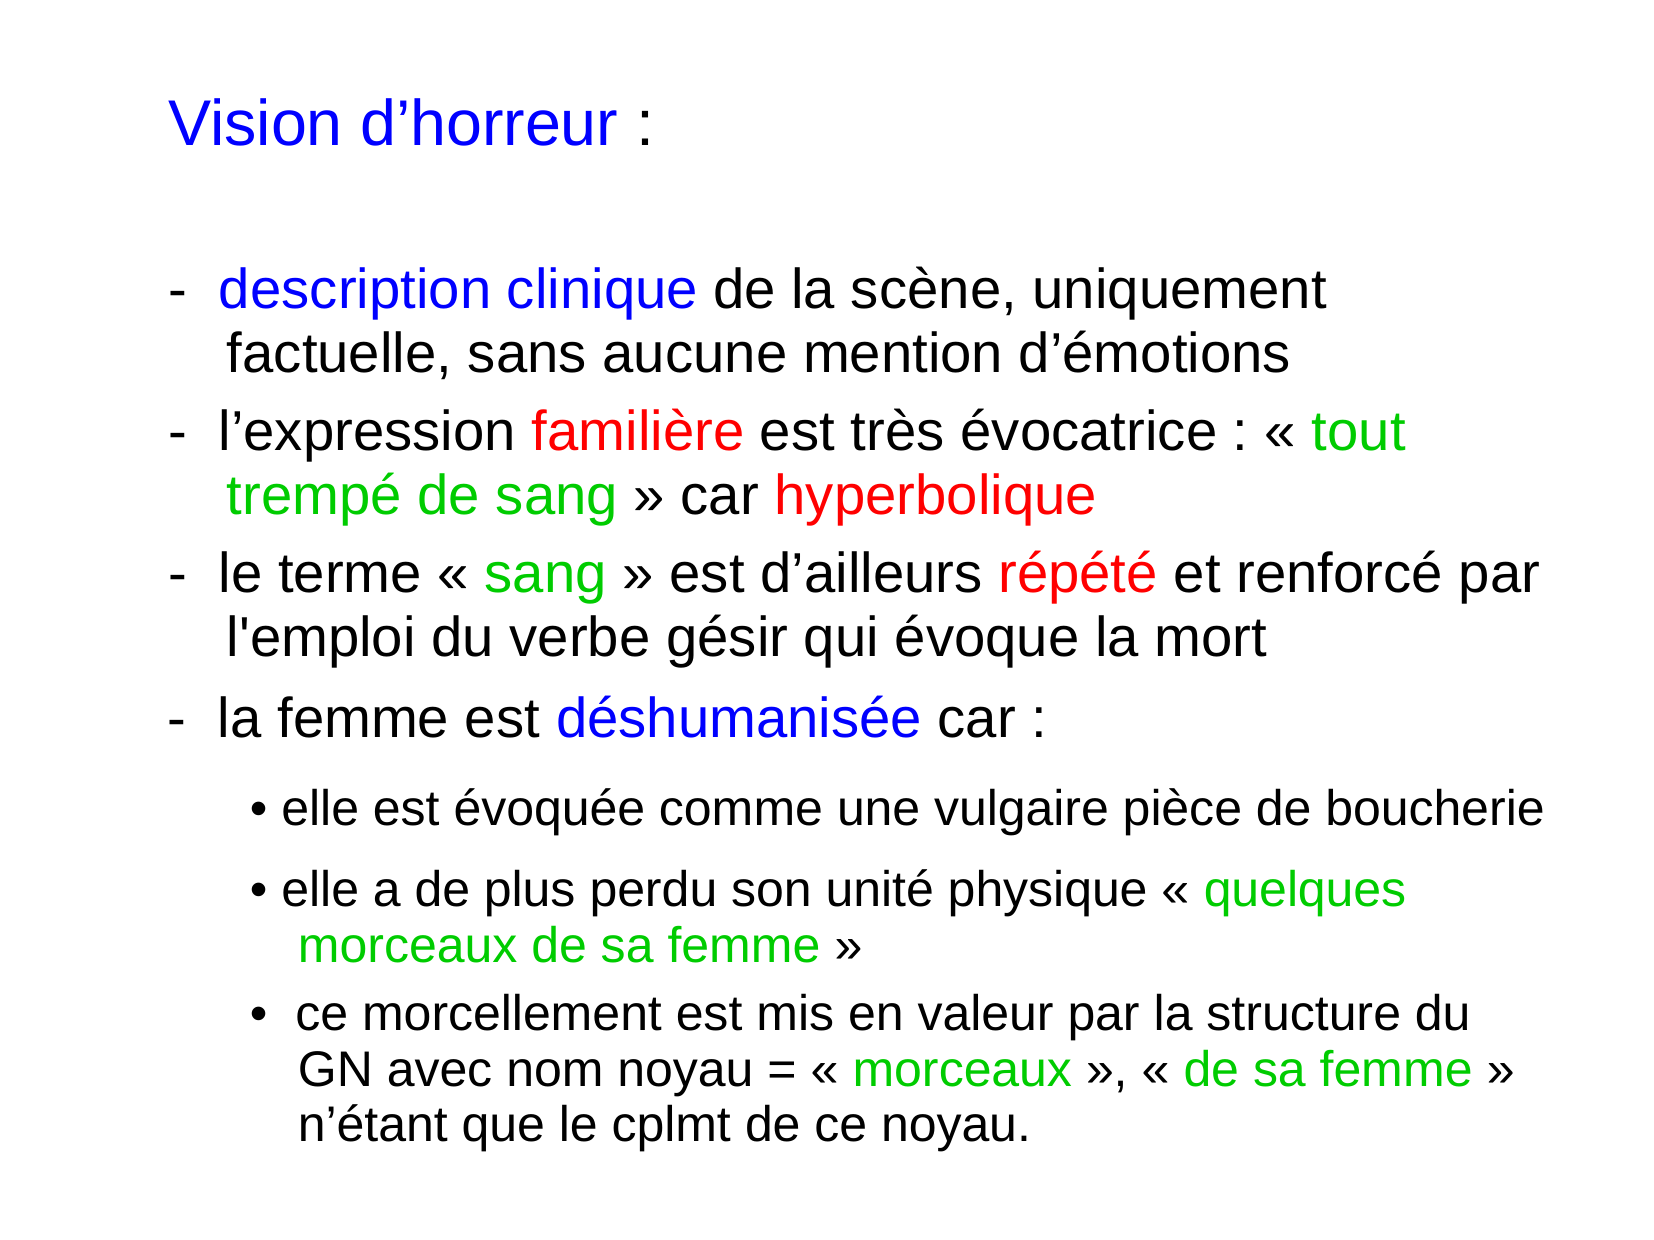

Vision d’horreur :
- description clinique de la scène, uniquement factuelle, sans aucune mention d’émotions
- l’expression familière est très évocatrice : « tout trempé de sang » car hyperbolique
- le terme « sang » est d’ailleurs répété et renforcé par l'emploi du verbe gésir qui évoque la mort
- la femme est déshumanisée car :
• elle est évoquée comme une vulgaire pièce de boucherie
• elle a de plus perdu son unité physique « quelques morceaux de sa femme »
• ce morcellement est mis en valeur par la structure du GN avec nom noyau = « morceaux », « de sa femme » n’étant que le cplmt de ce noyau.